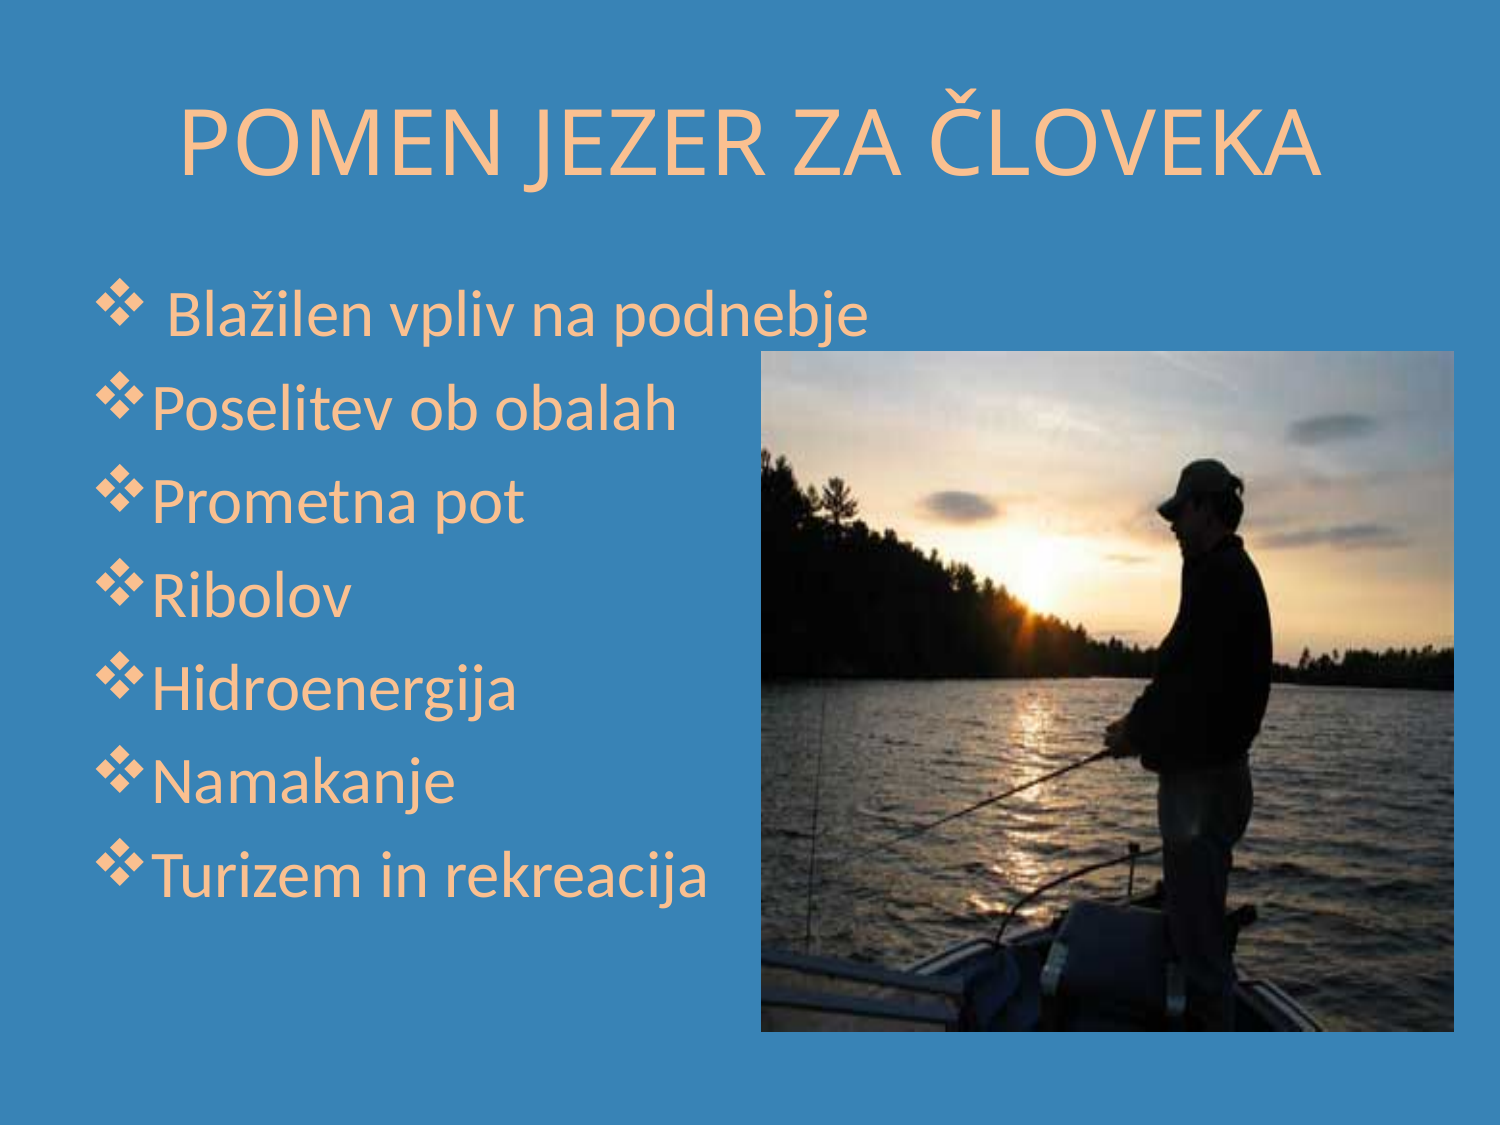

# POMEN JEZER ZA ČLOVEKA
 Blažilen vpliv na podnebje
Poselitev ob obalah
Prometna pot
Ribolov
Hidroenergija
Namakanje
Turizem in rekreacija